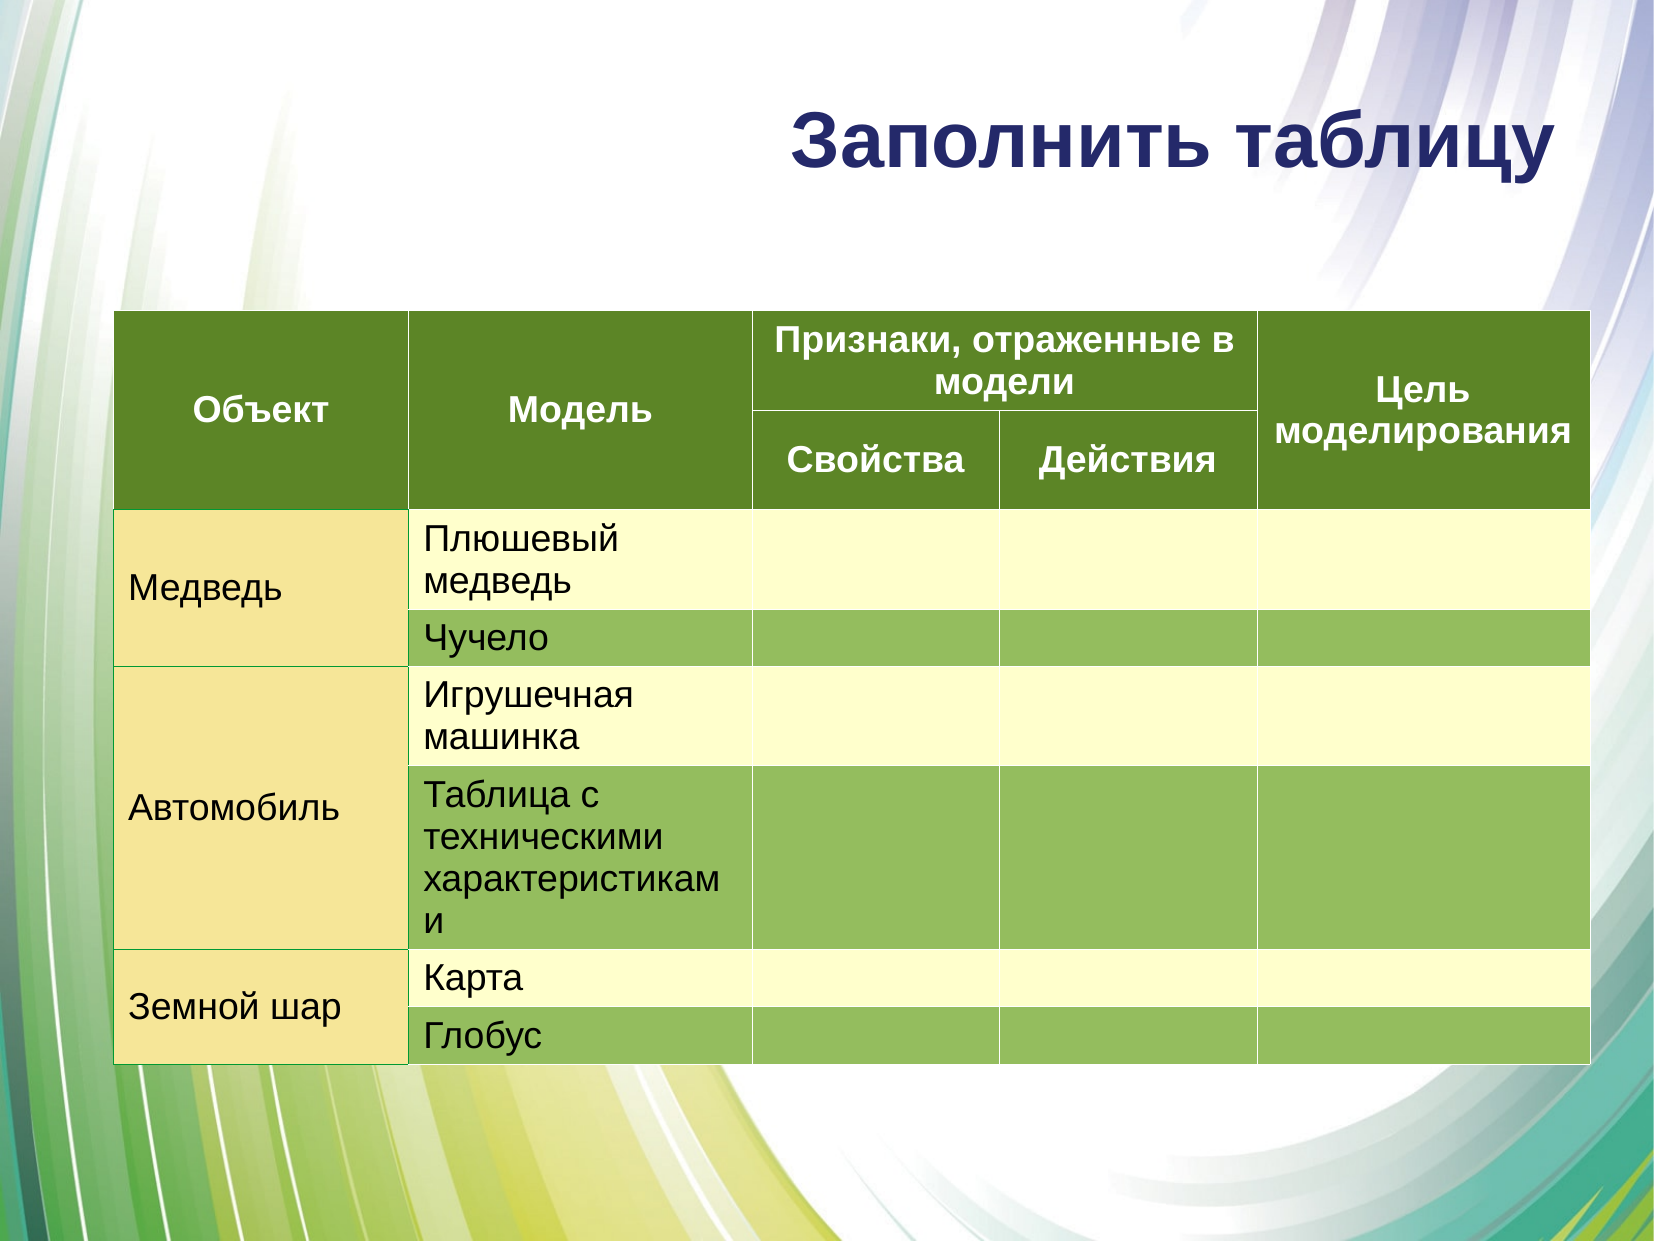

Заполнить таблицу
| Объект | Модель | Признаки, отраженные в модели | | Цель моделирования |
| --- | --- | --- | --- | --- |
| | | Свойства | Действия | |
| Медведь | Плюшевый медведь | | | |
| | Чучело | | | |
| Автомобиль | Игрушечная машинка | | | |
| | Таблица с техническими характеристиками | | | |
| Земной шар | Карта | | | |
| | Глобус | | | |